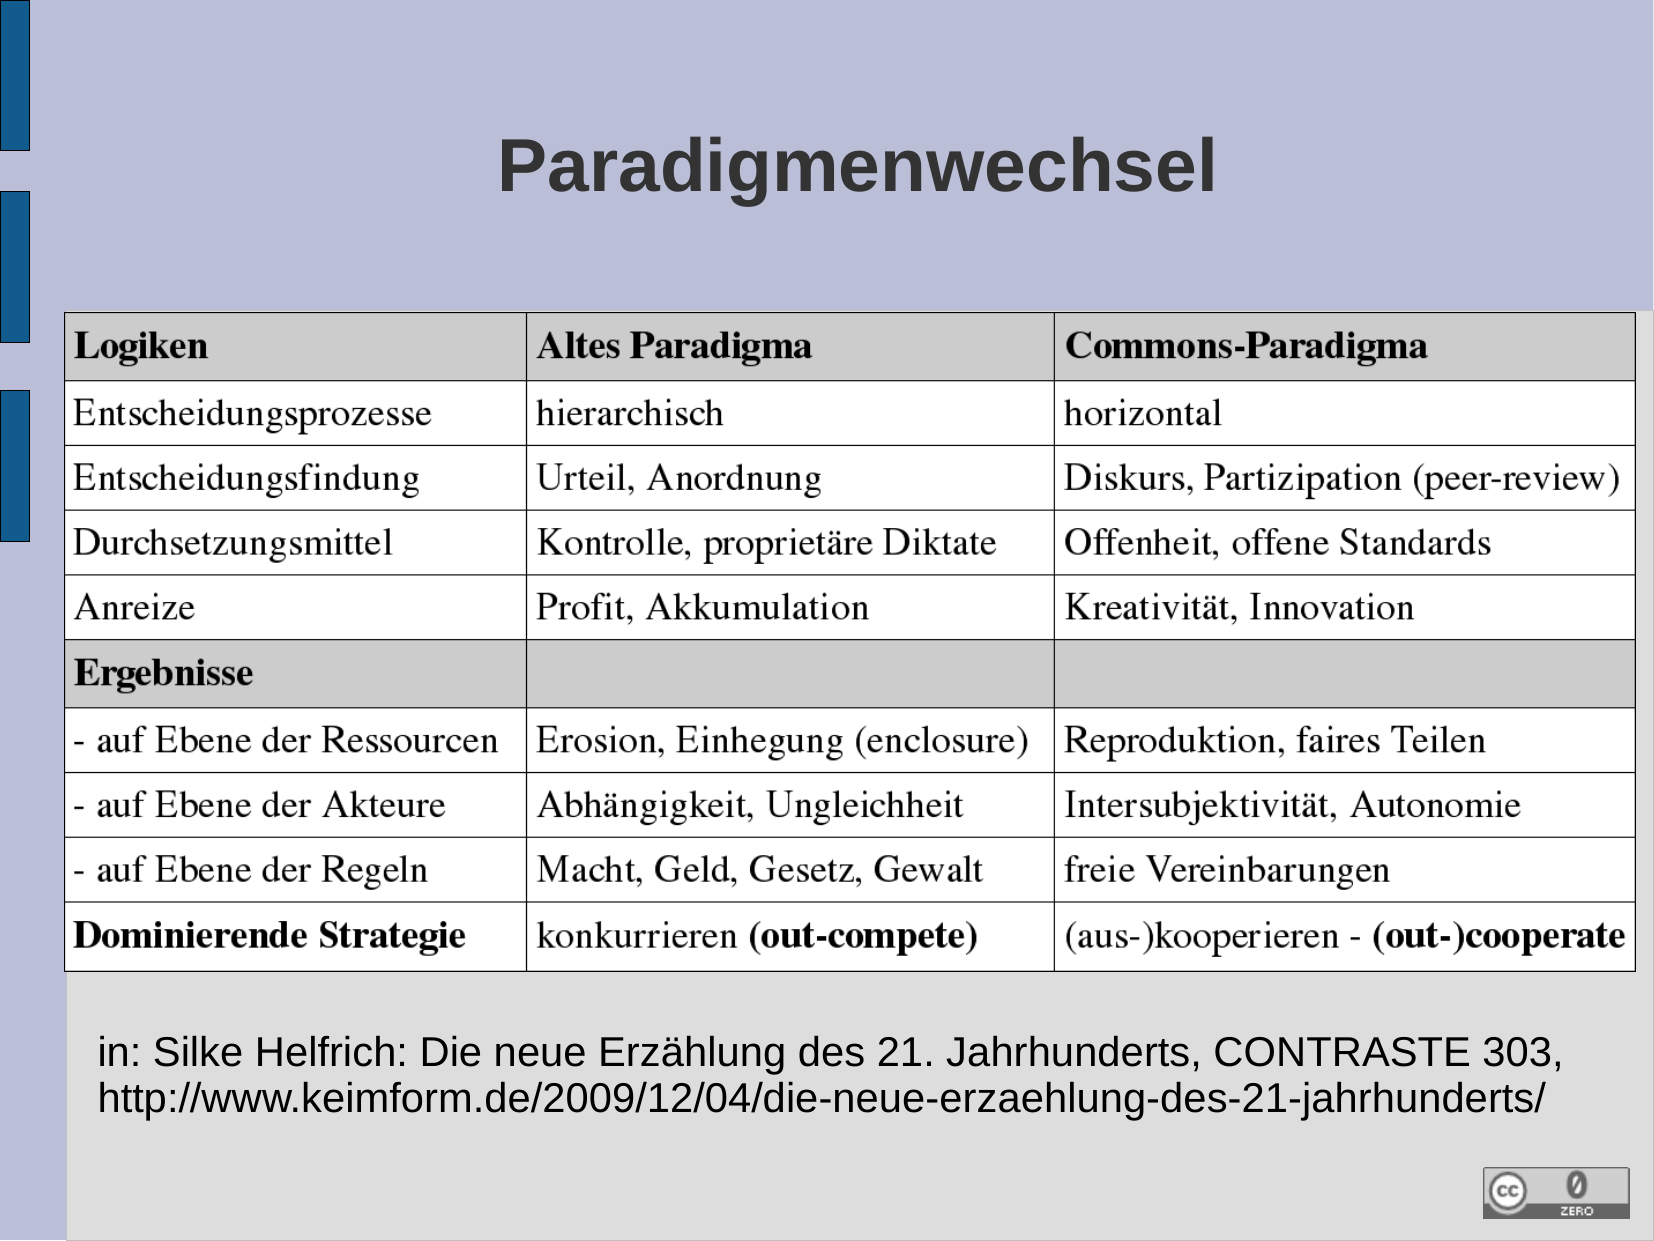

# Paradigmenwechsel
in: Silke Helfrich: Die neue Erzählung des 21. Jahrhunderts, CONTRASTE 303,
http://www.keimform.de/2009/12/04/die-neue-erzaehlung-des-21-jahrhunderts/